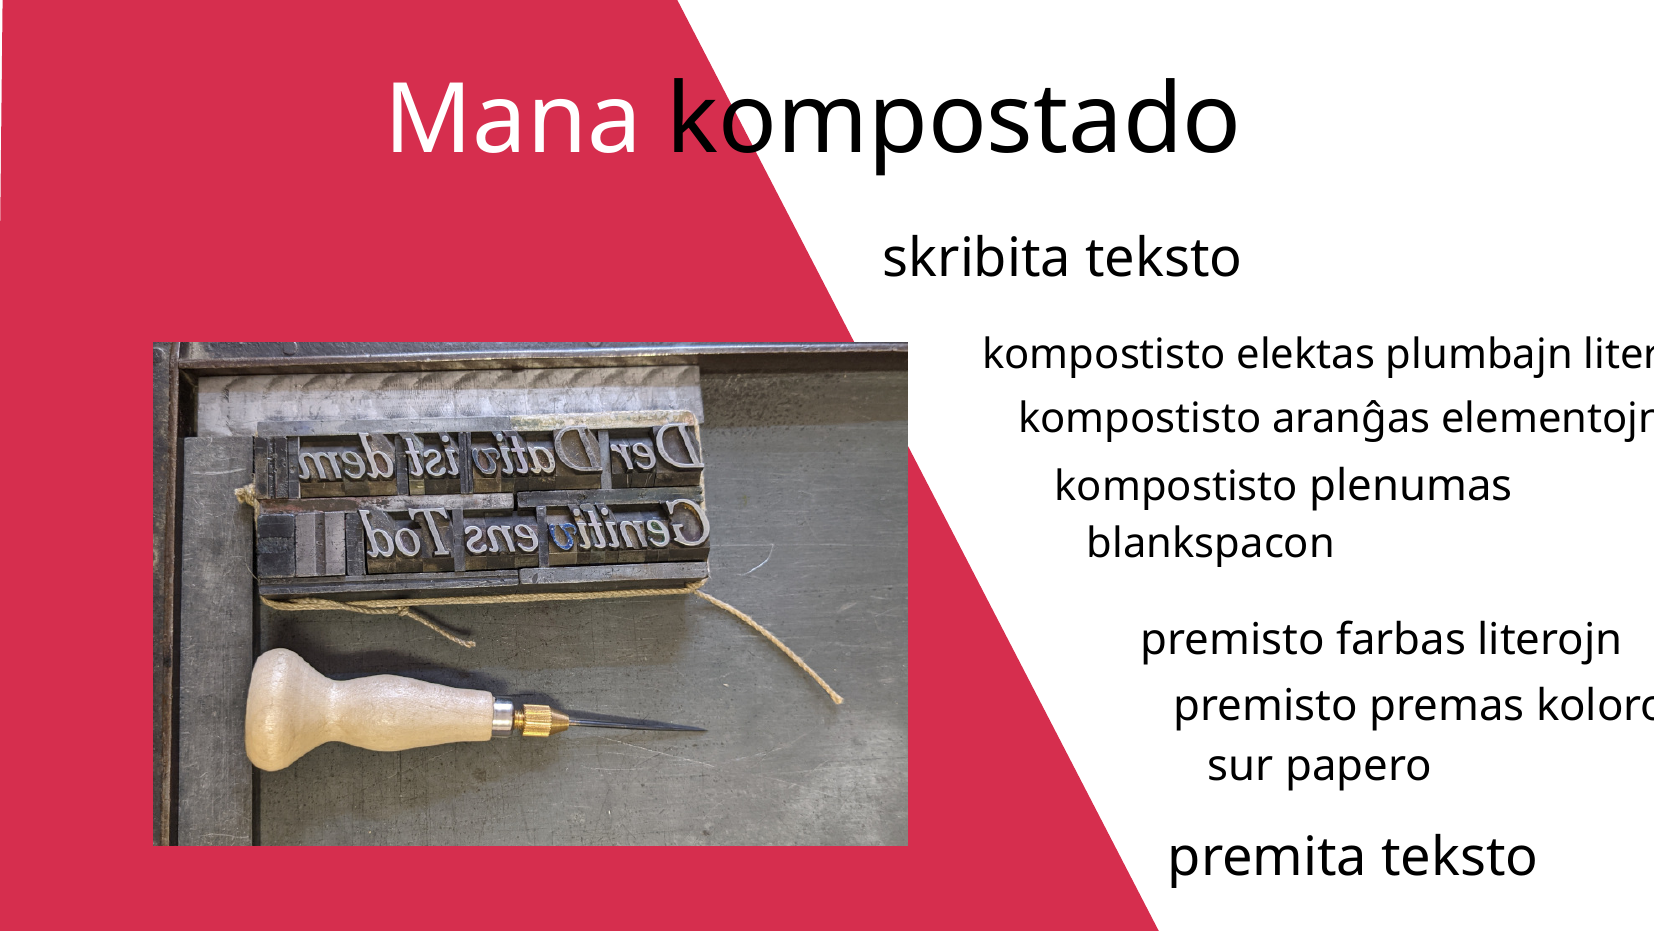

# Mana kompostado
skribita teksto
kompostisto elektas plumbajn literojn
kompostisto aranĝas elementojn
kompostisto plenumas
 blankspacon
premisto farbas literojn
premisto premas koloron
 sur papero
premita teksto